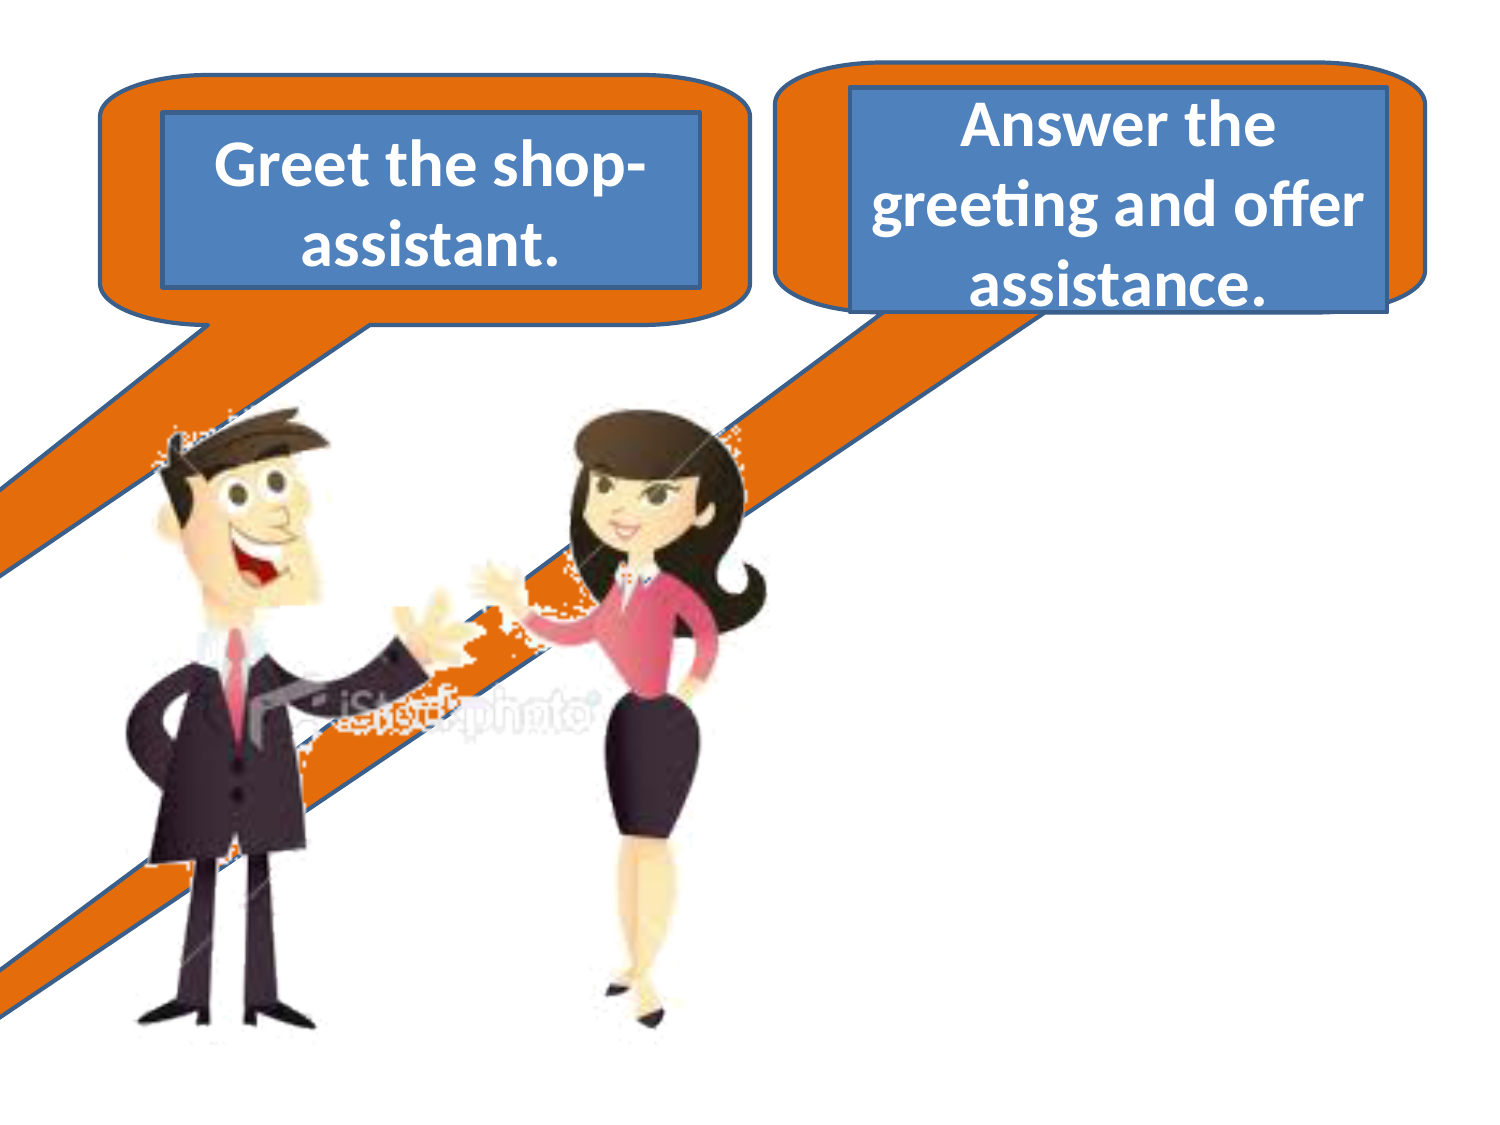

Hello! Can I help you?
Hello!
Answer the greeting and offer assistance.
Greet the shop-assistant.